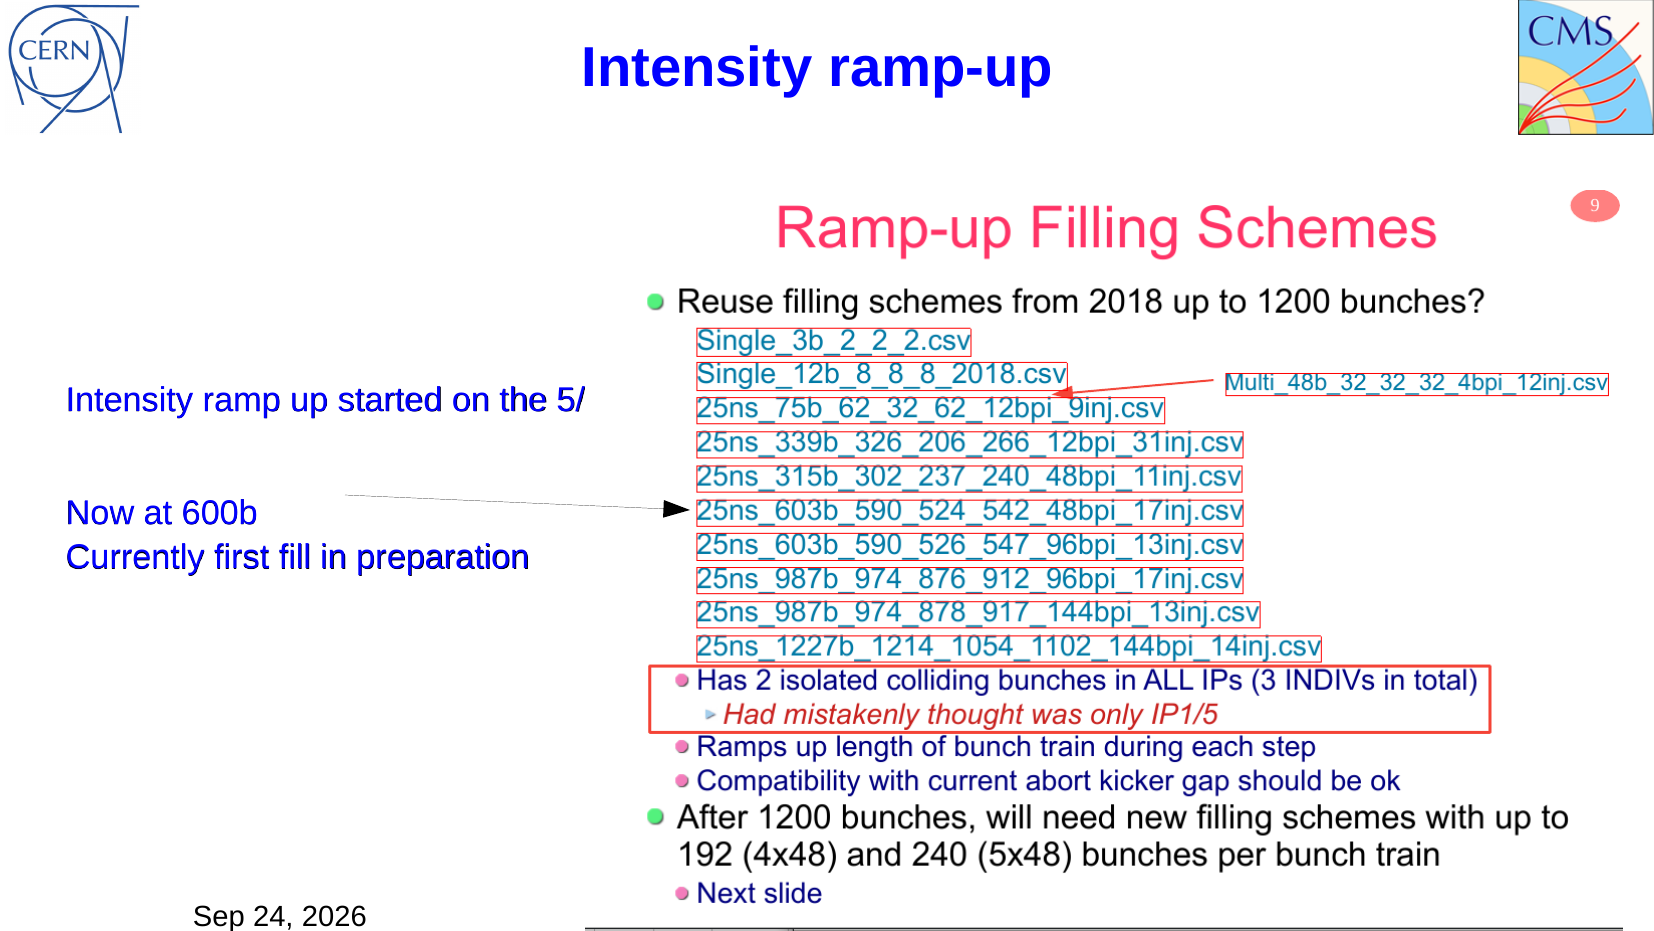

# Intensity ramp-up
Intensity ramp up started on the 5/7/
Now at 600b
Currently first fill in preparation